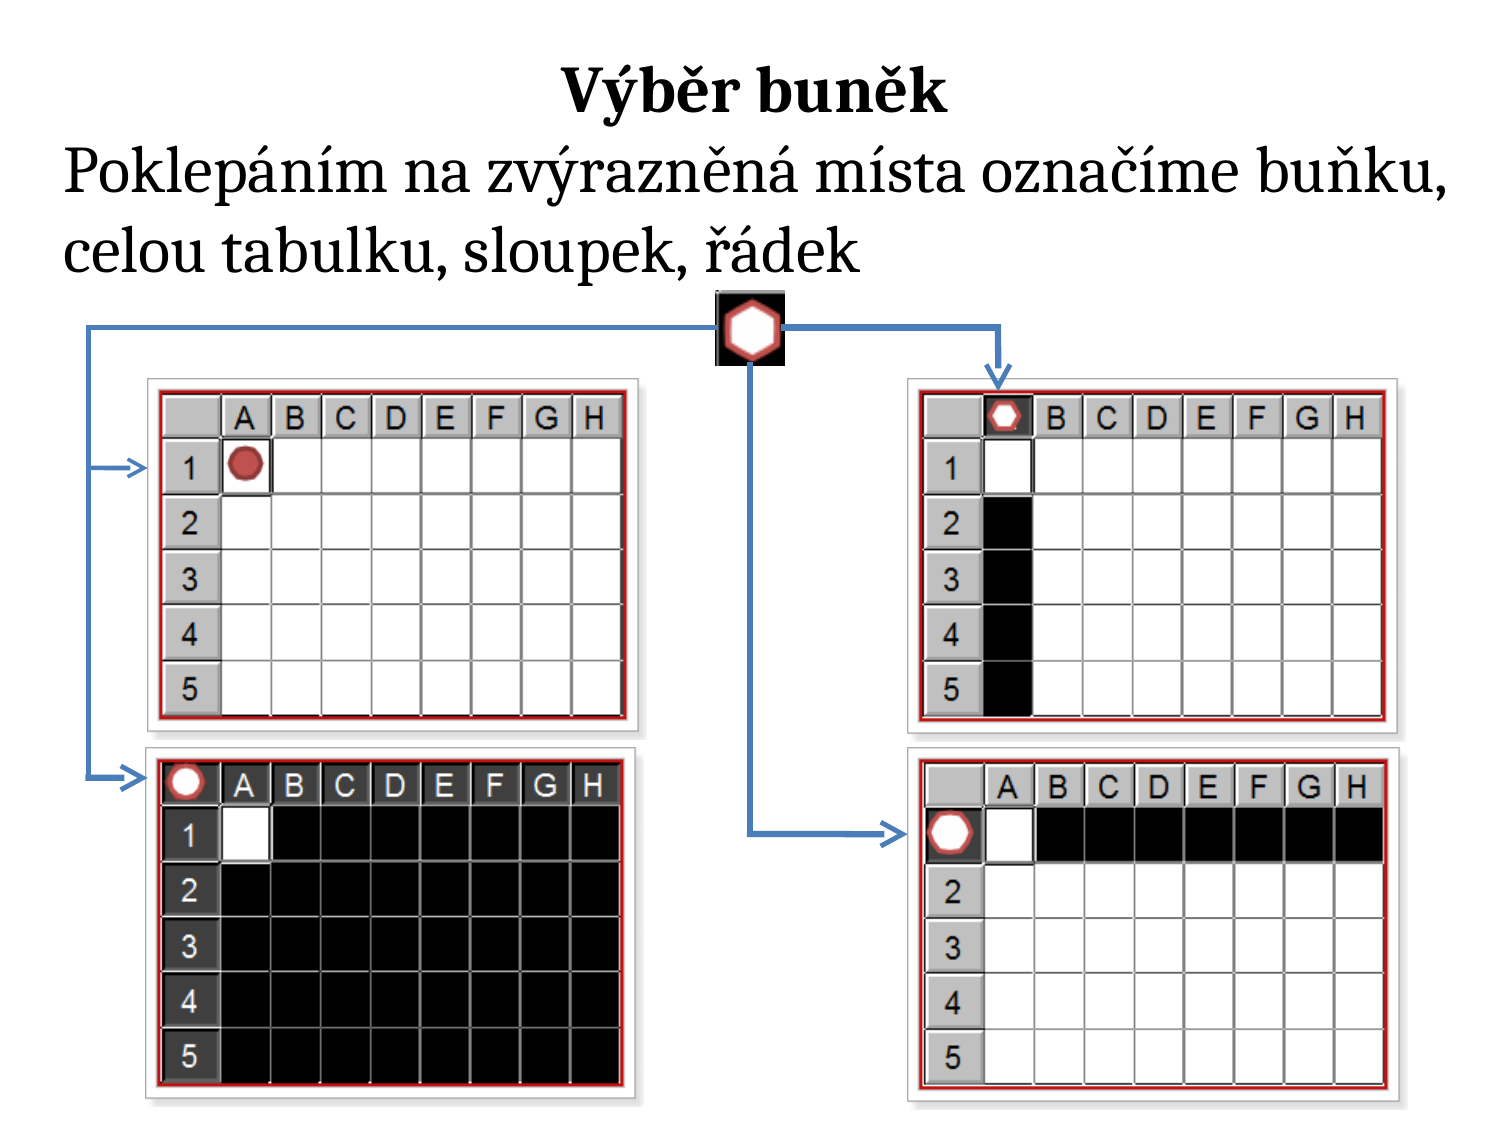

Výběr buněk
Poklepáním na zvýrazněná místa označíme buňku, celou tabulku, sloupek, řádek